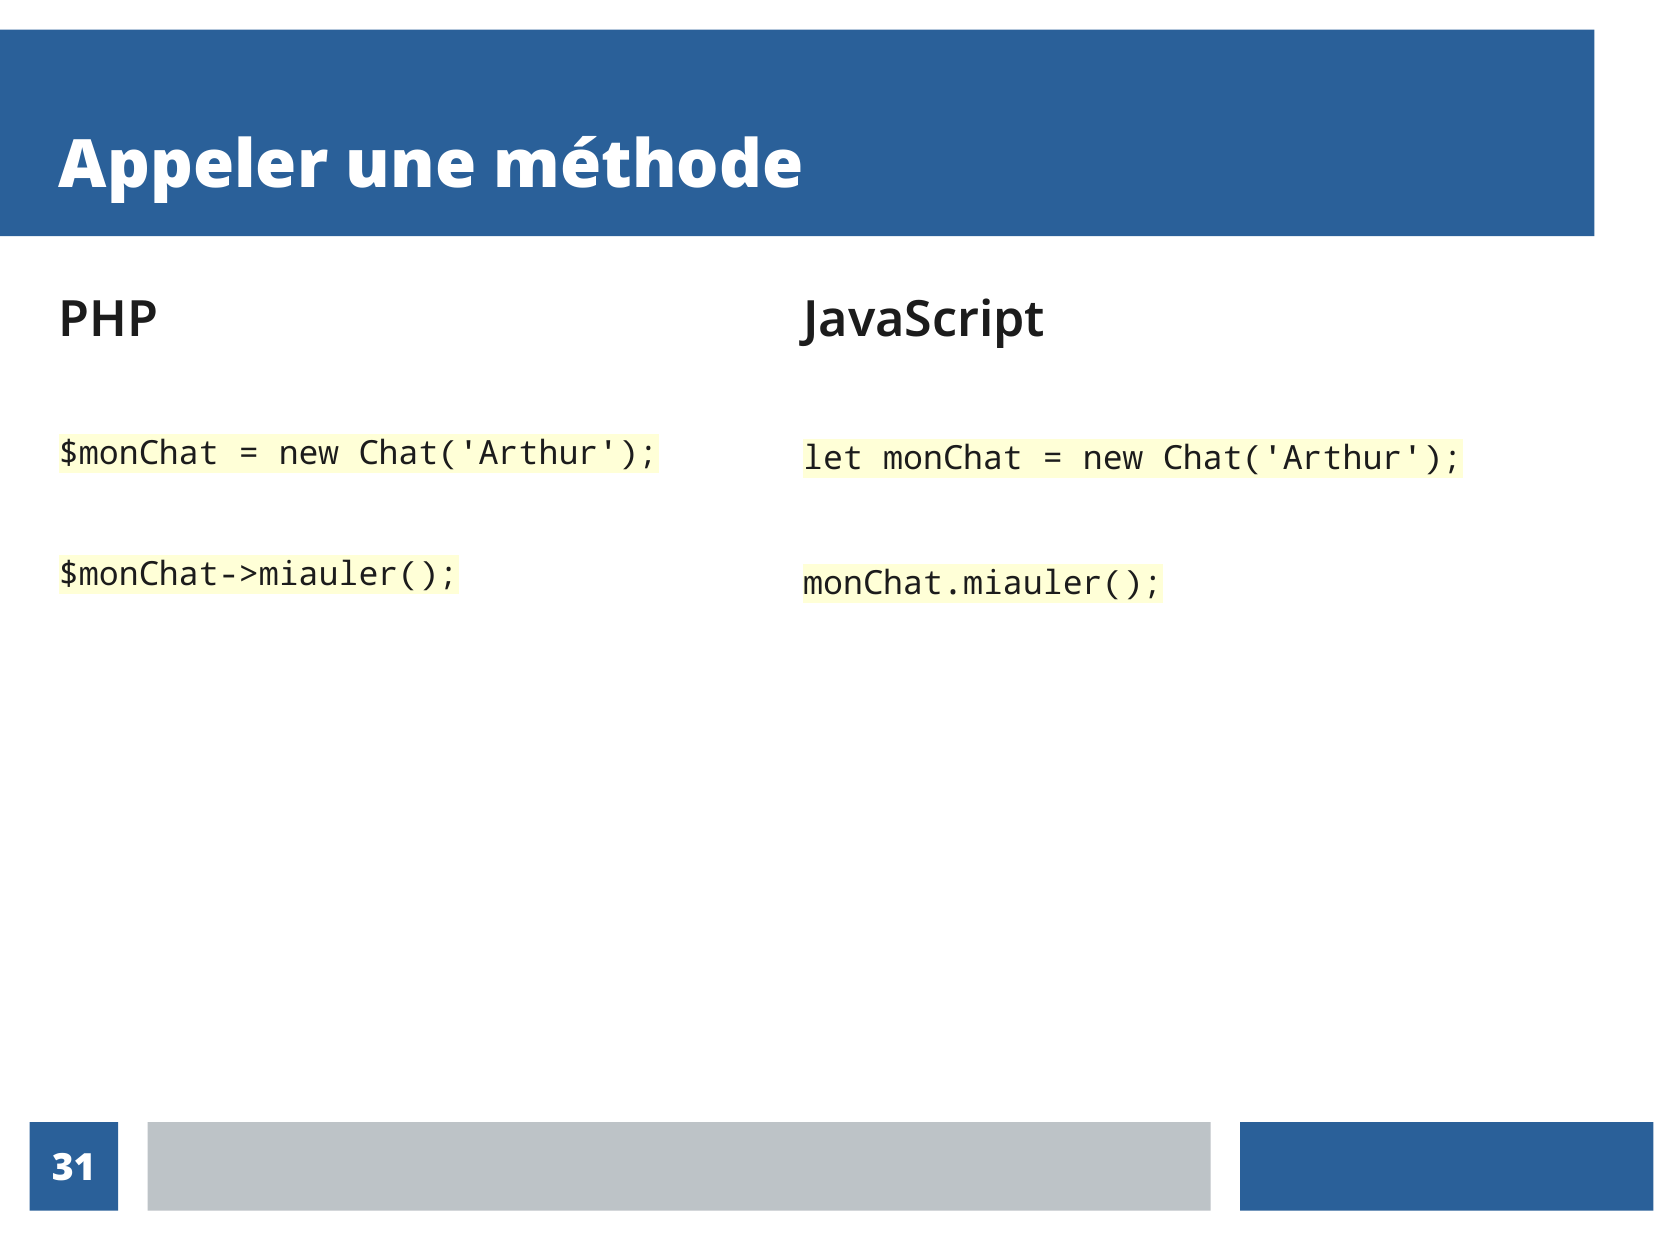

# Appeler une méthode
PHP
$monChat = new Chat('Arthur');
$monChat->miauler();
JavaScript
let monChat = new Chat('Arthur');
monChat.miauler();
31